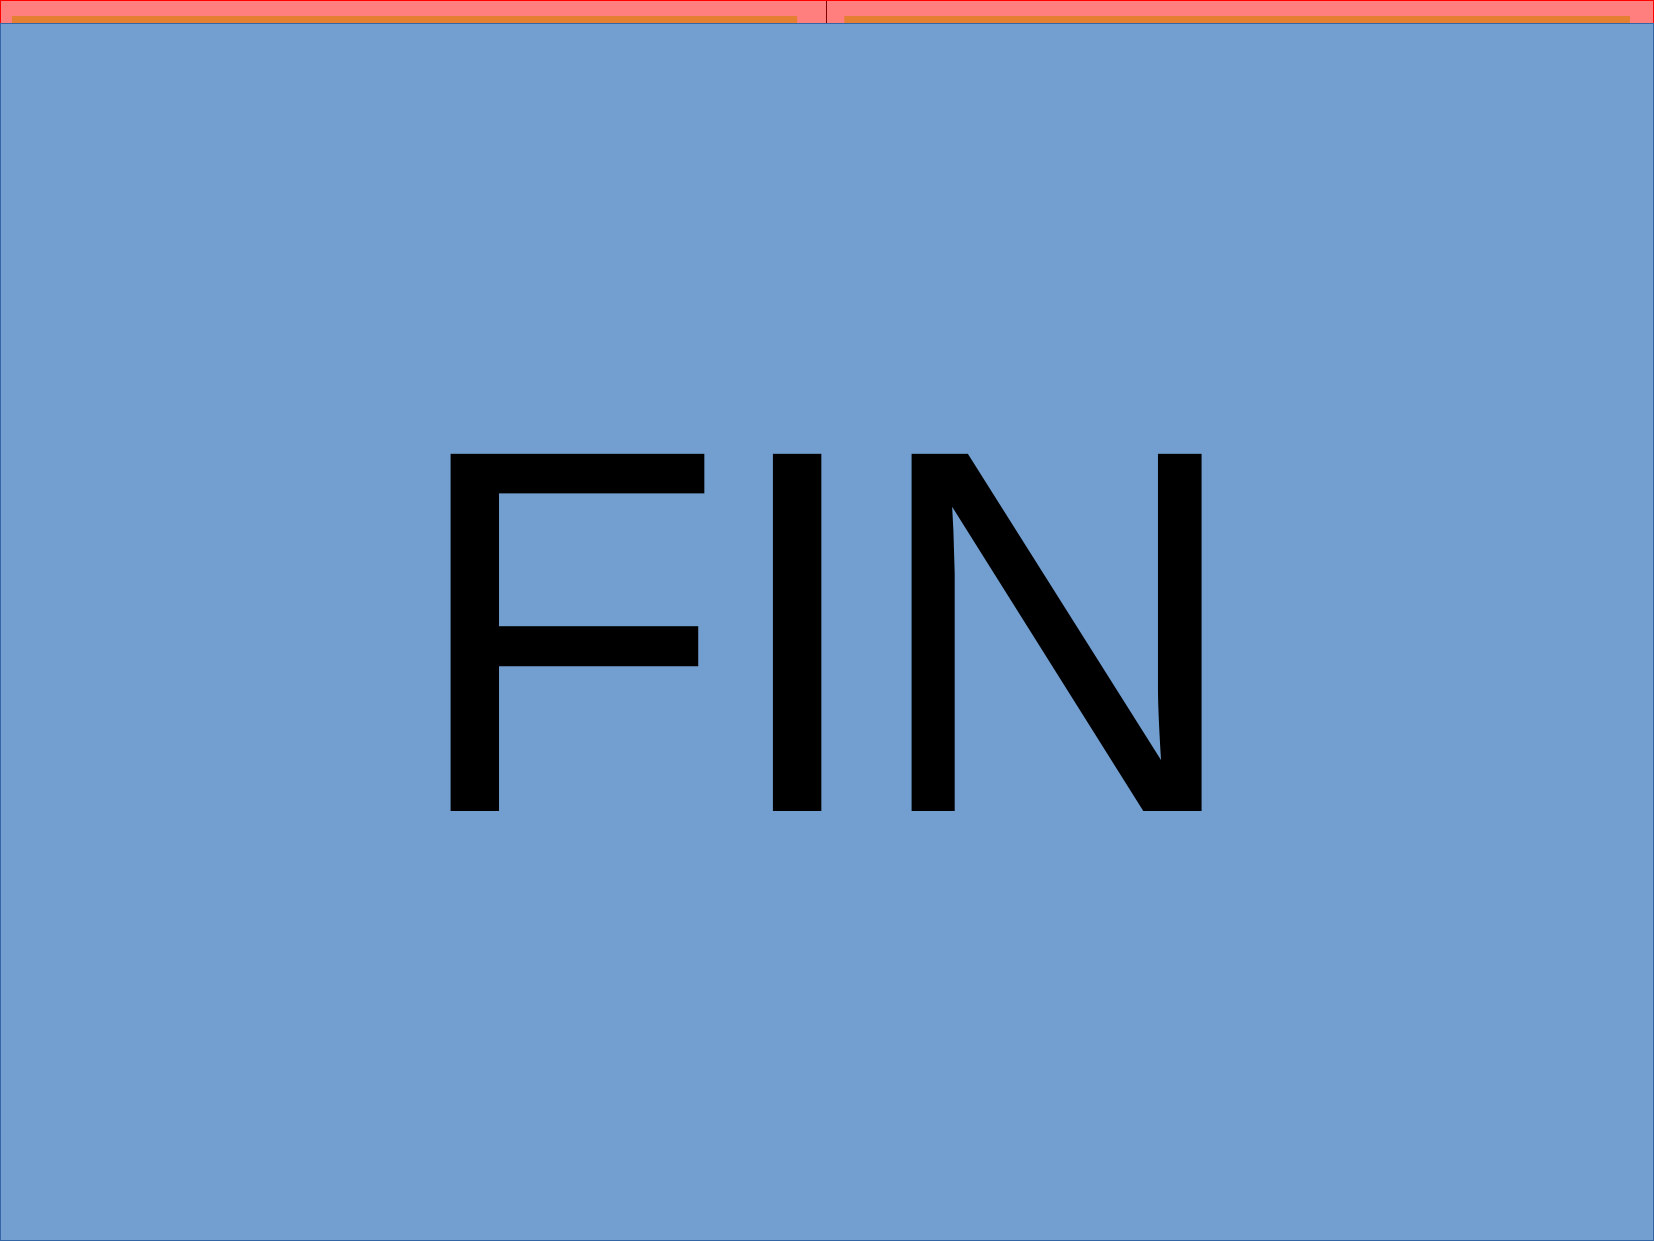

à gauche de la table
# à droite de la table
FIN
1. Donner une situation dans laquelle l'eau passe de l'état gazeux à l'état liquide. (1 phrase).
2. Donner le nom de cette transformation.
3. Dans quel(s) état(s) peut-on saisir l'eau avec les doigts ?
4. Comment s'appelle le passage de l'état liquide à solide ?
1. Donner une situation dans laquelle l'eau passe de l'état solide à l'état liquide. (1 phrase).
2. Donner le nom de cette transformation.
3. Dans quel(s) état(s) l'eau occupe tout l’espace du récipient ?
4. Comment s'appelle le passage de l'état liquide à gazeux ?